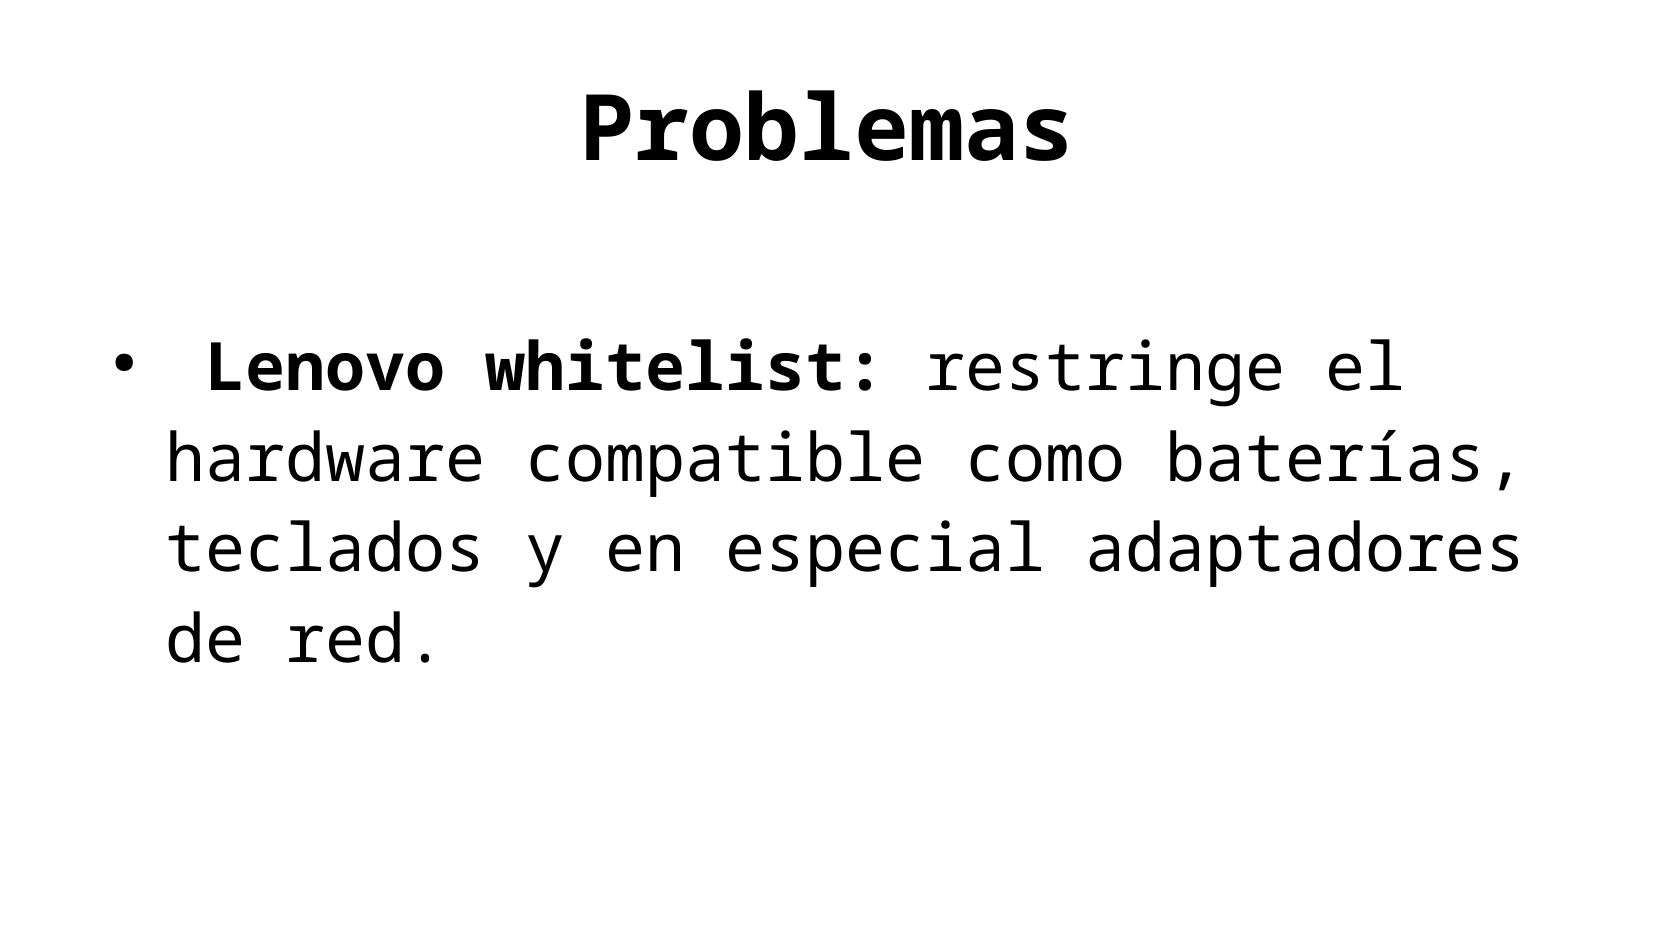

# Problemas
 Lenovo whitelist: restringe el hardware compatible como baterías, teclados y en especial adaptadores de red.